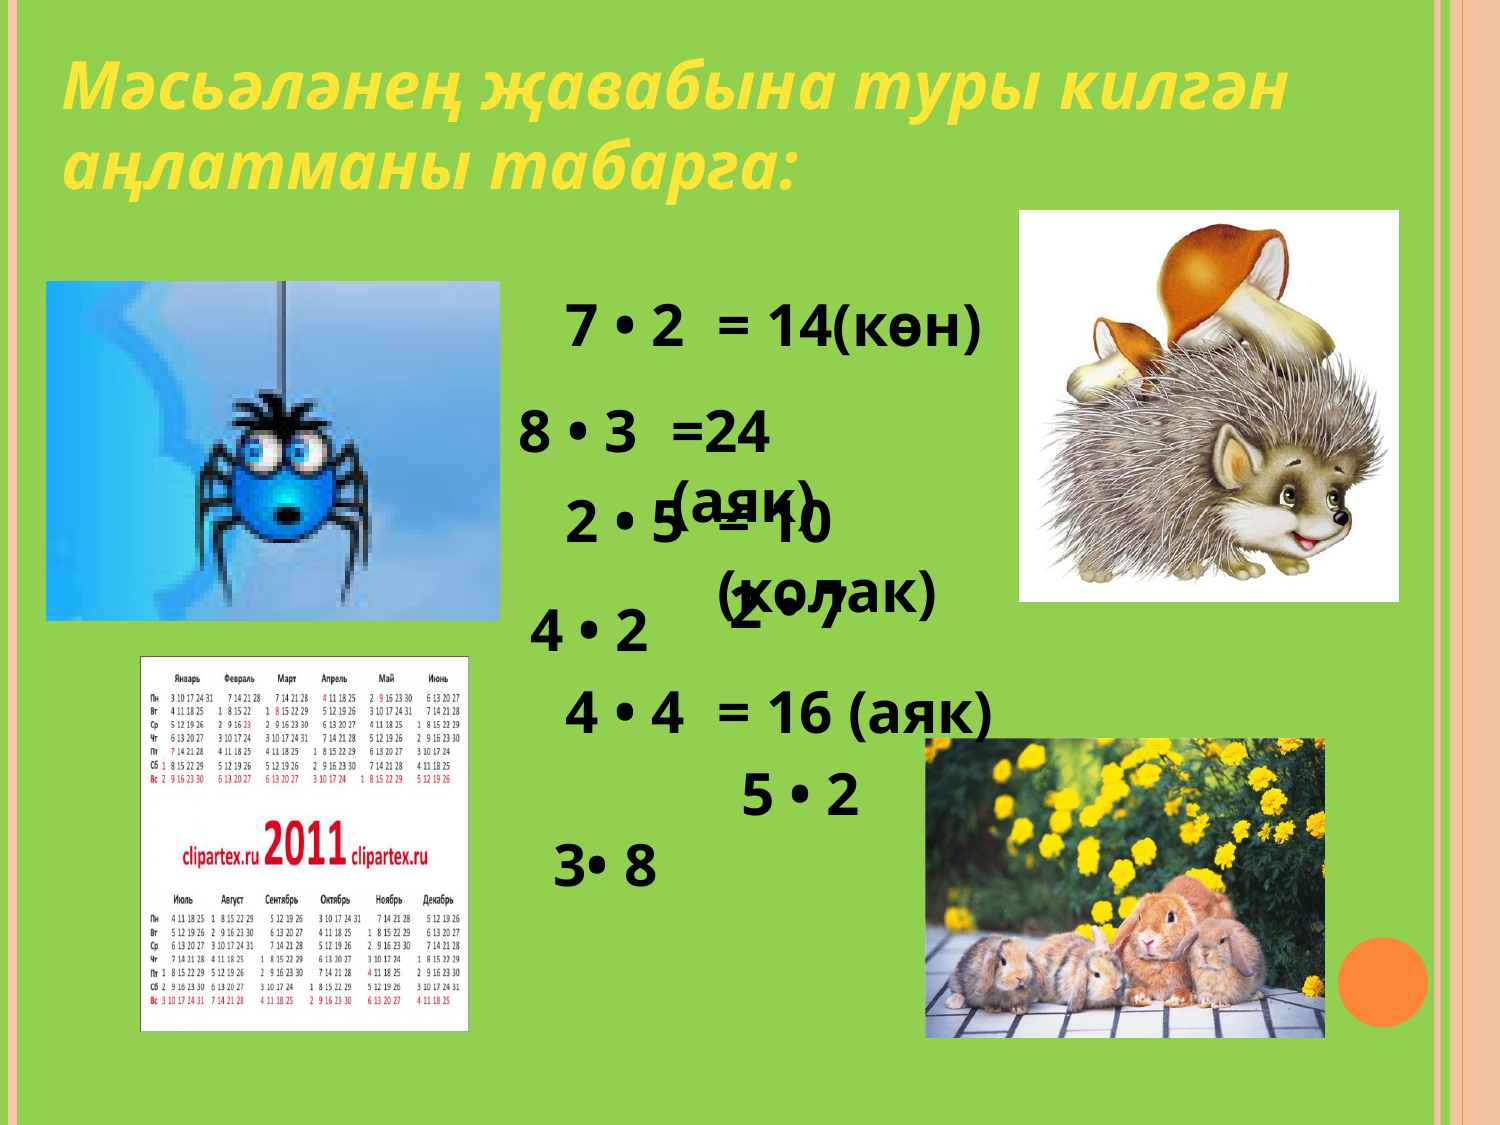

Мәсьәләнең җавабына туры килгән аңлатманы табарга:
7 • 2
= 14(көн)
8 • 3
=24 (аяк)
2 • 5
= 10 (колак)
2 • 7
4 • 2
4 • 4
= 16 (аяк)
5 • 2
3• 8